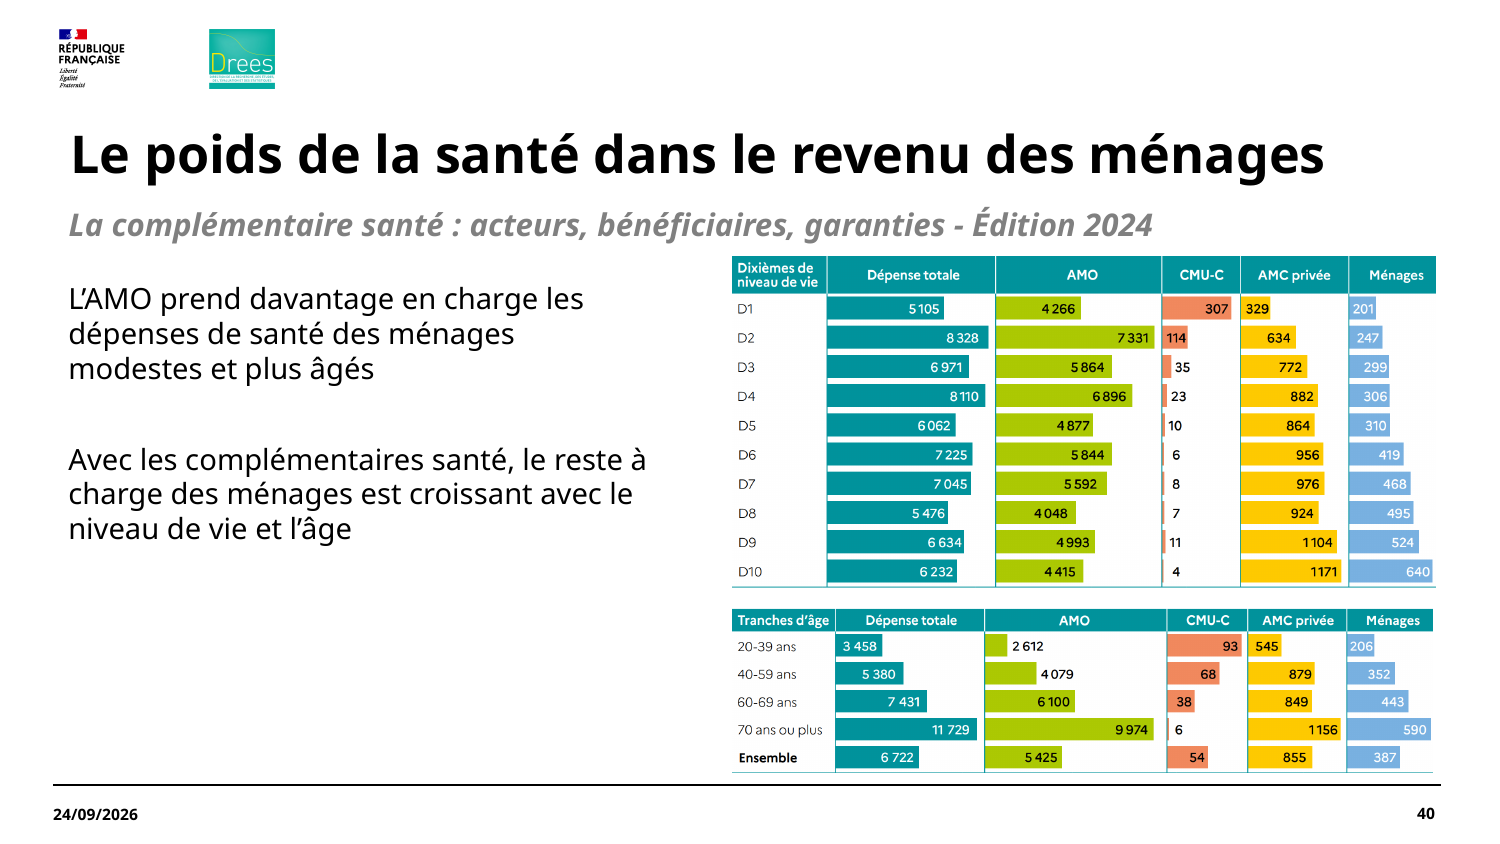

Le poids de la santé dans le revenu des ménages
# La complémentaire santé : acteurs, bénéficiaires, garanties - Édition 2024
L’AMO prend davantage en charge les dépenses de santé des ménages modestes et plus âgés
Avec les complémentaires santé, le reste à charge des ménages est croissant avec le niveau de vie et l’âge
40